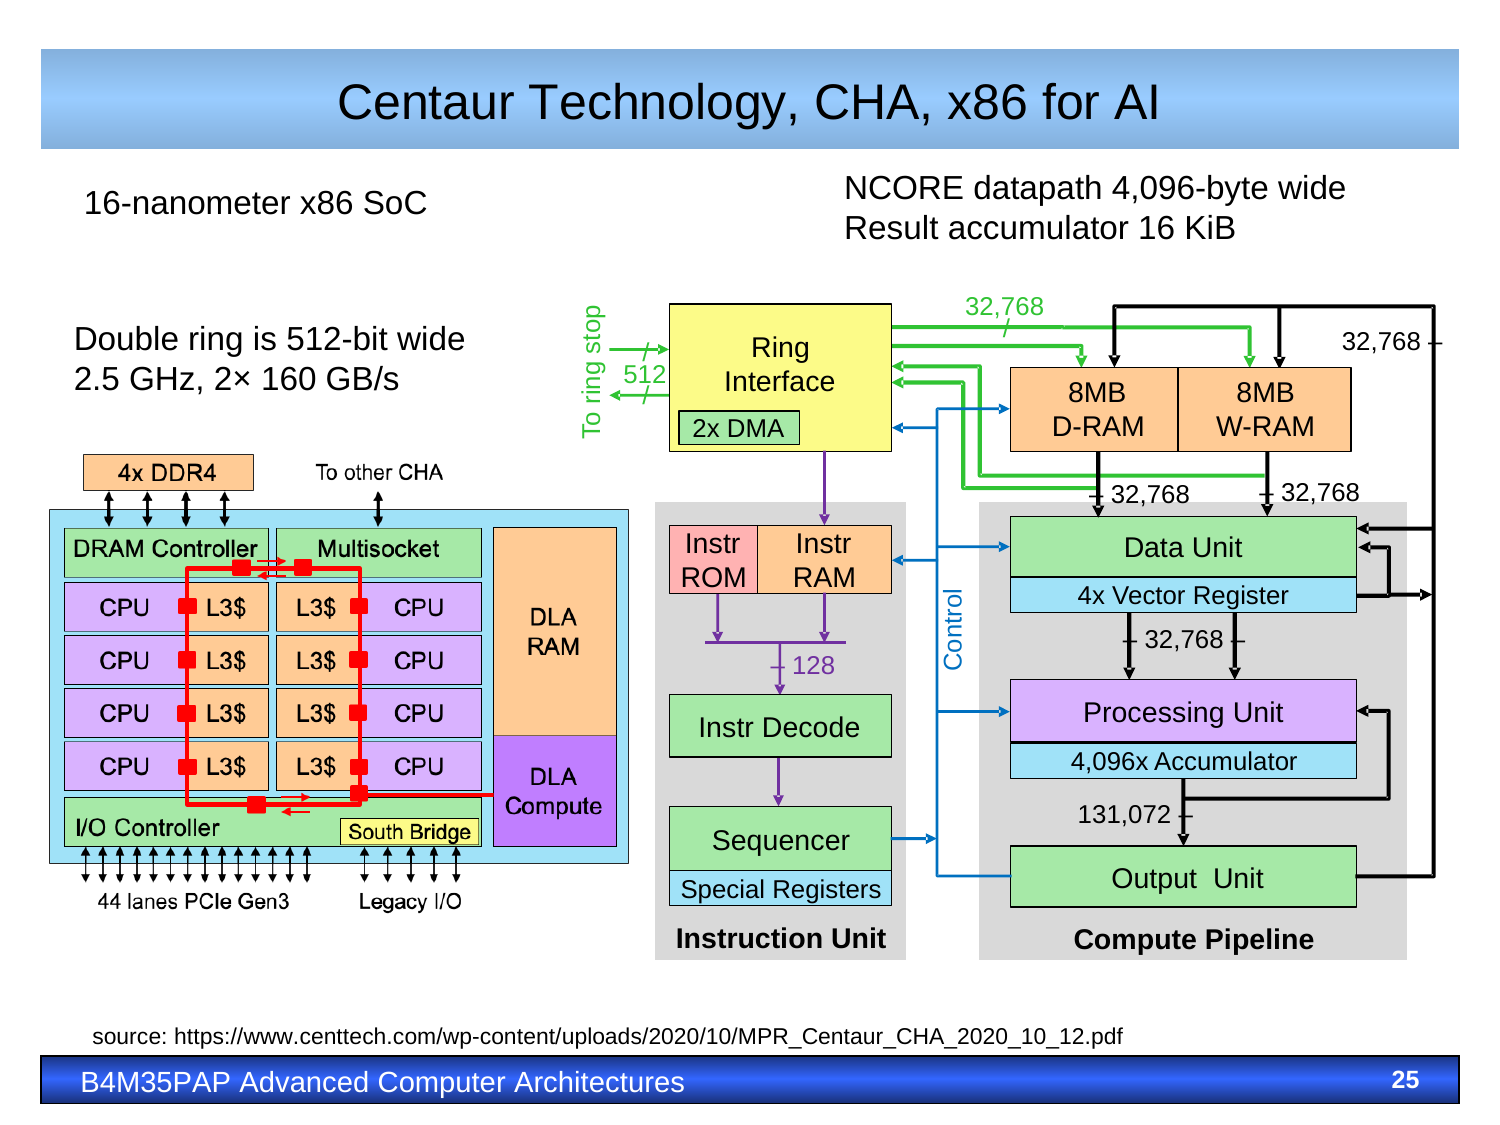

# Centaur Technology, CHA, x86 for AI
NCORE datapath 4,096-byte wide
Result accumulator 16 KiB
16-nanometer x86 SoC
Double ring is 512-bit wide
2.5 GHz, 2× 160 GB/s
source: https://www.centtech.com/wp-content/uploads/2020/10/MPR_Centaur_CHA_2020_10_12.pdf